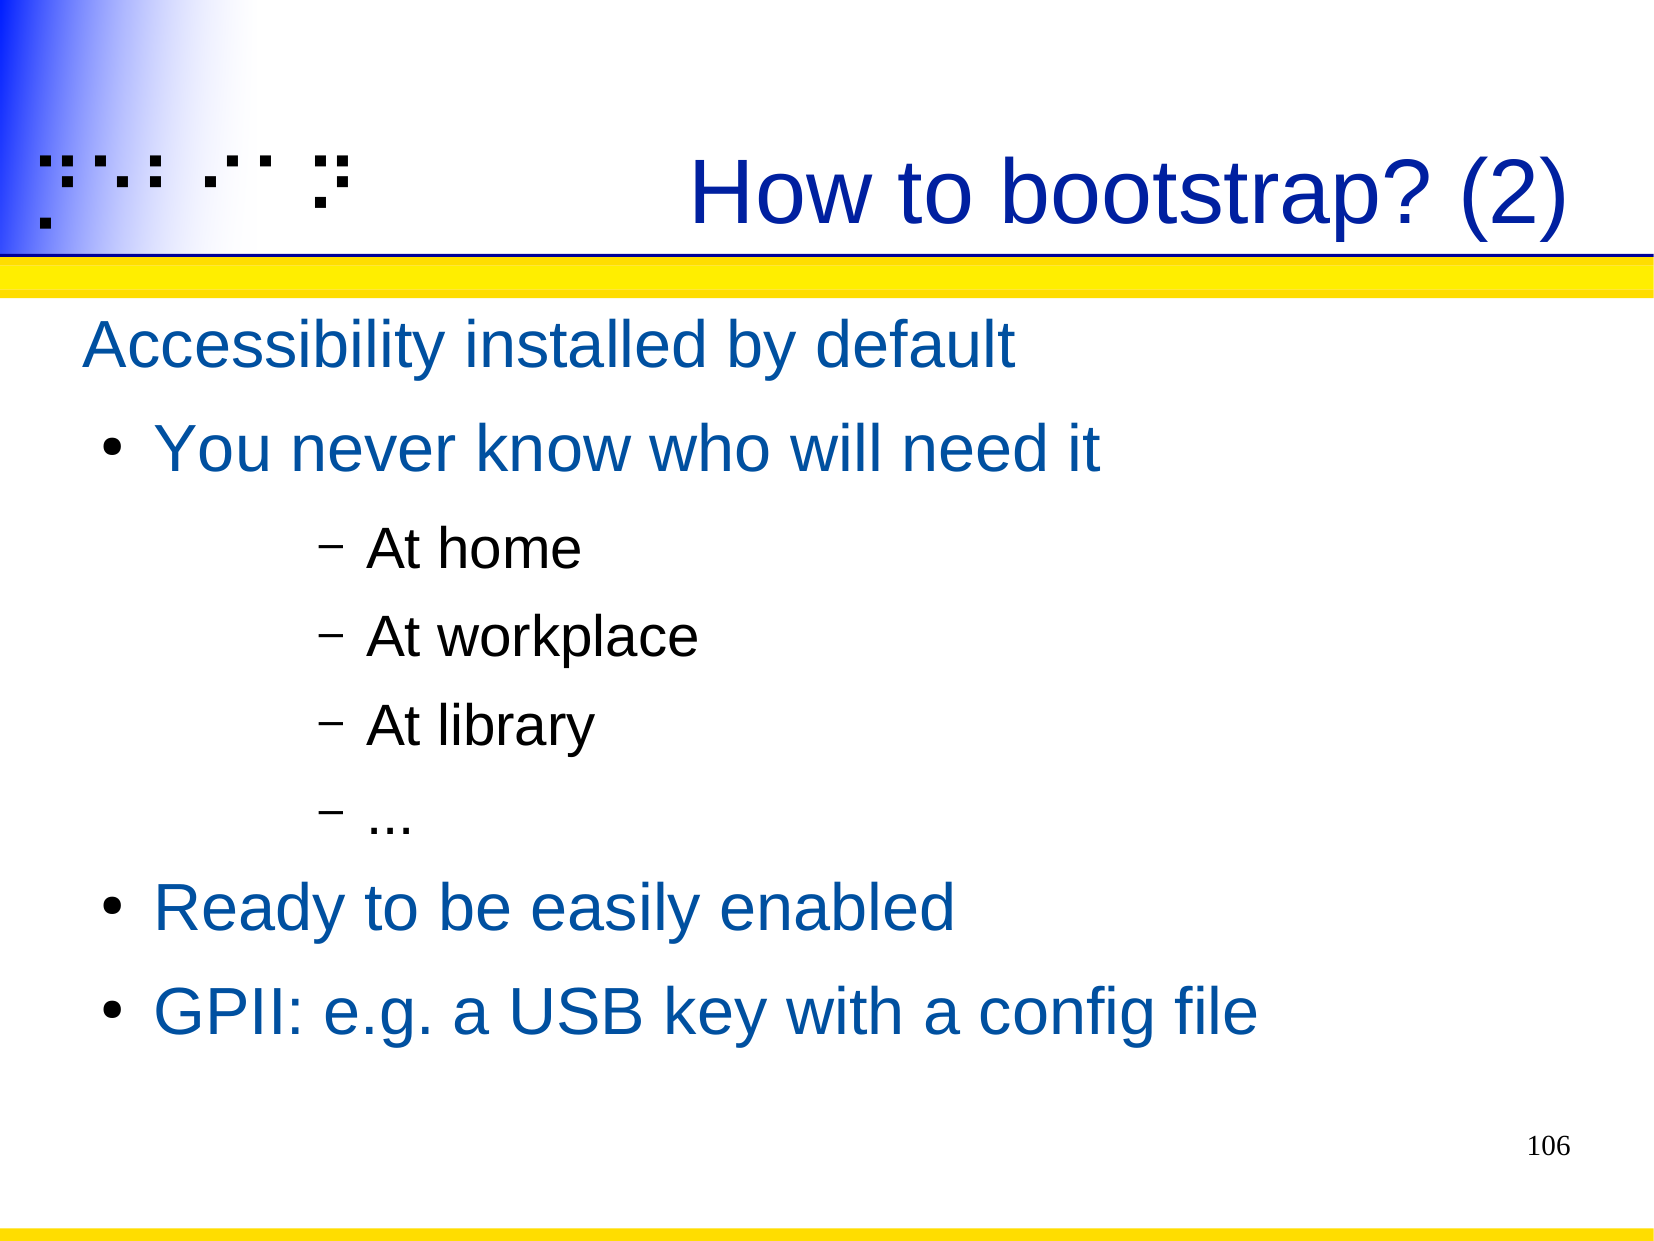

# How to bootstrap? (2)
Accessibility installed by default
You never know who will need it
At home
At workplace
At library
...
Ready to be easily enabled
GPII: e.g. a USB key with a config file
106